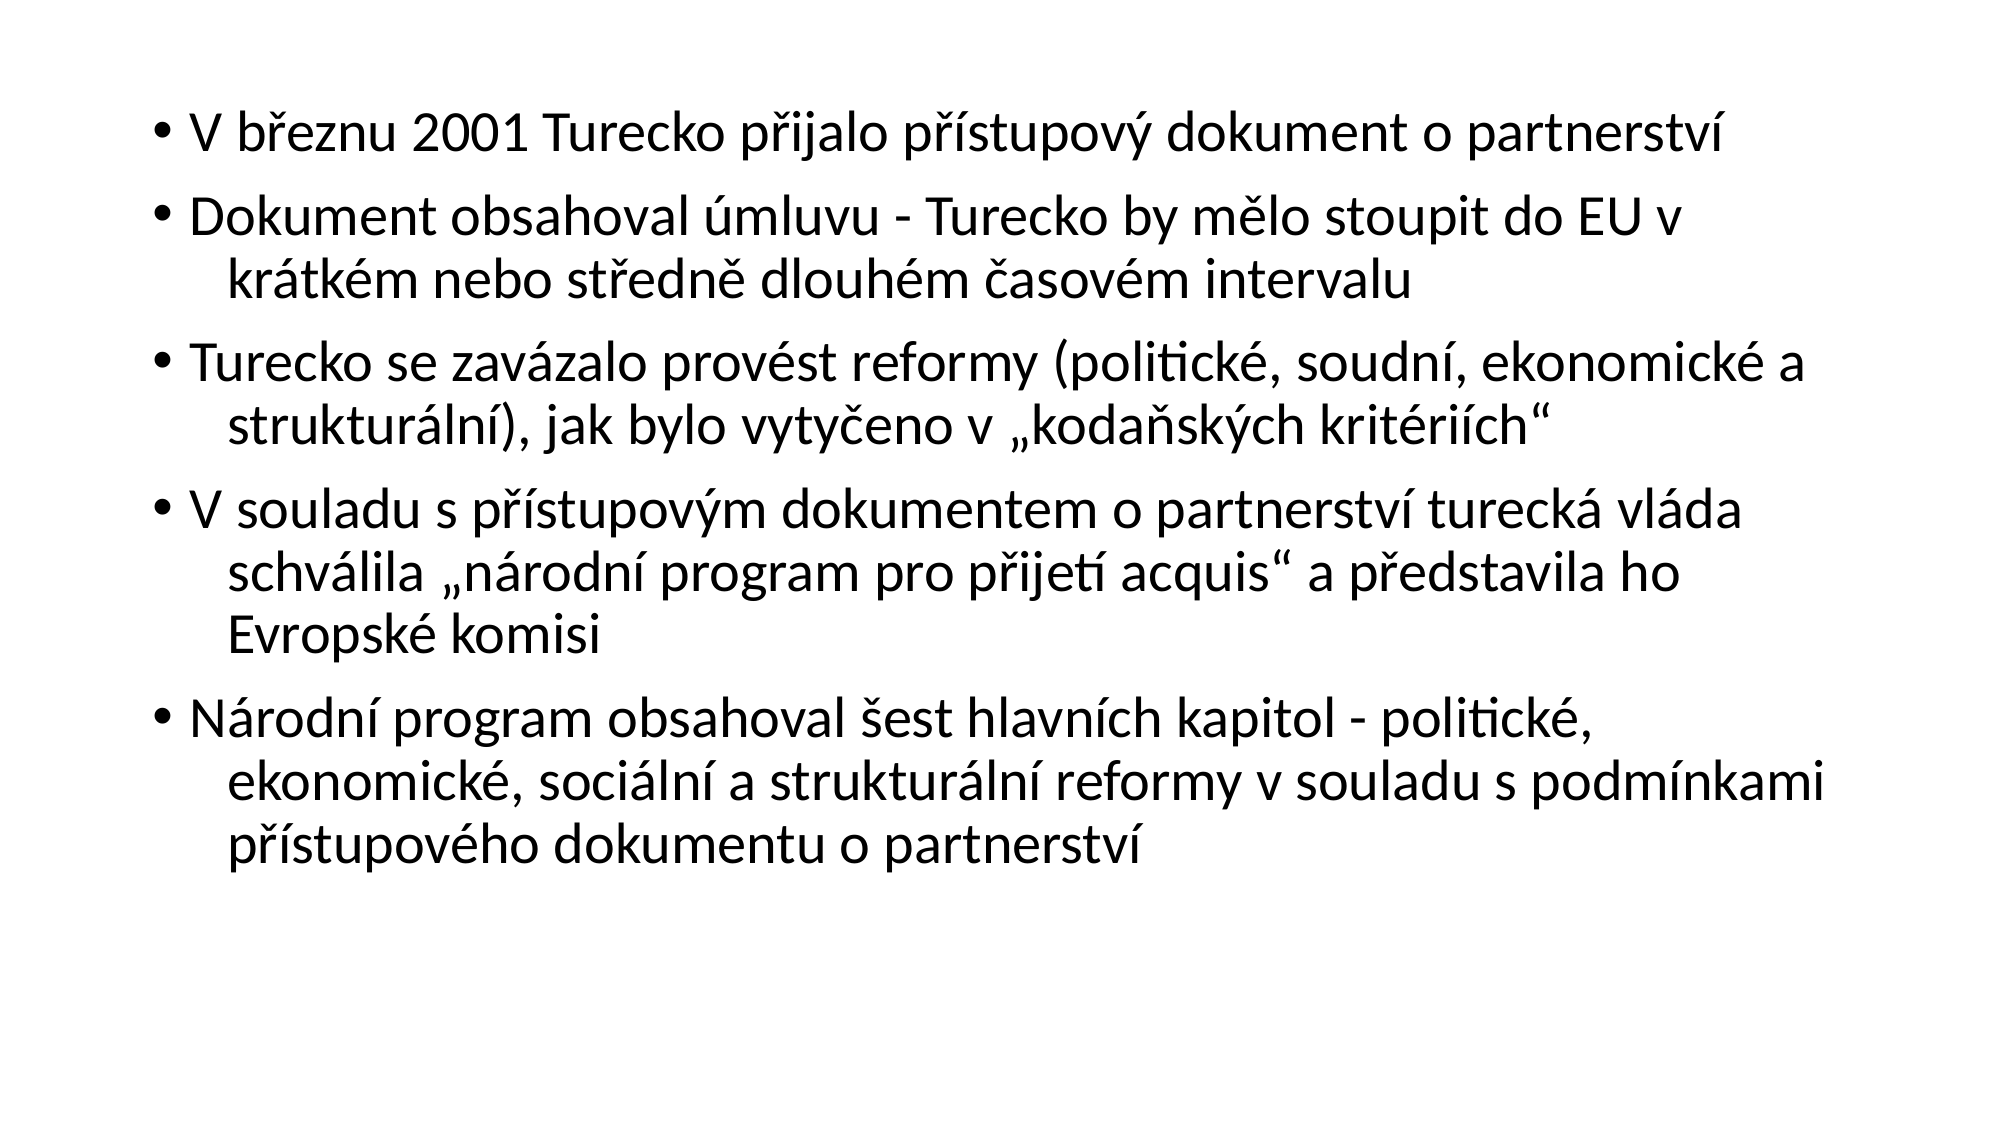

#
V březnu 2001 Turecko přijalo přístupový dokument o partnerství
Dokument obsahoval úmluvu - Turecko by mělo stoupit do EU v krátkém nebo středně dlouhém časovém intervalu
Turecko se zavázalo provést reformy (politické, soudní, ekonomické a strukturální), jak bylo vytyčeno v „kodaňských kritériích“
V souladu s přístupovým dokumentem o partnerství turecká vláda schválila „národní program pro přijetí acquis“ a představila ho Evropské komisi
Národní program obsahoval šest hlavních kapitol - politické, ekonomické, sociální a strukturální reformy v souladu s podmínkami přístupového dokumentu o partnerství